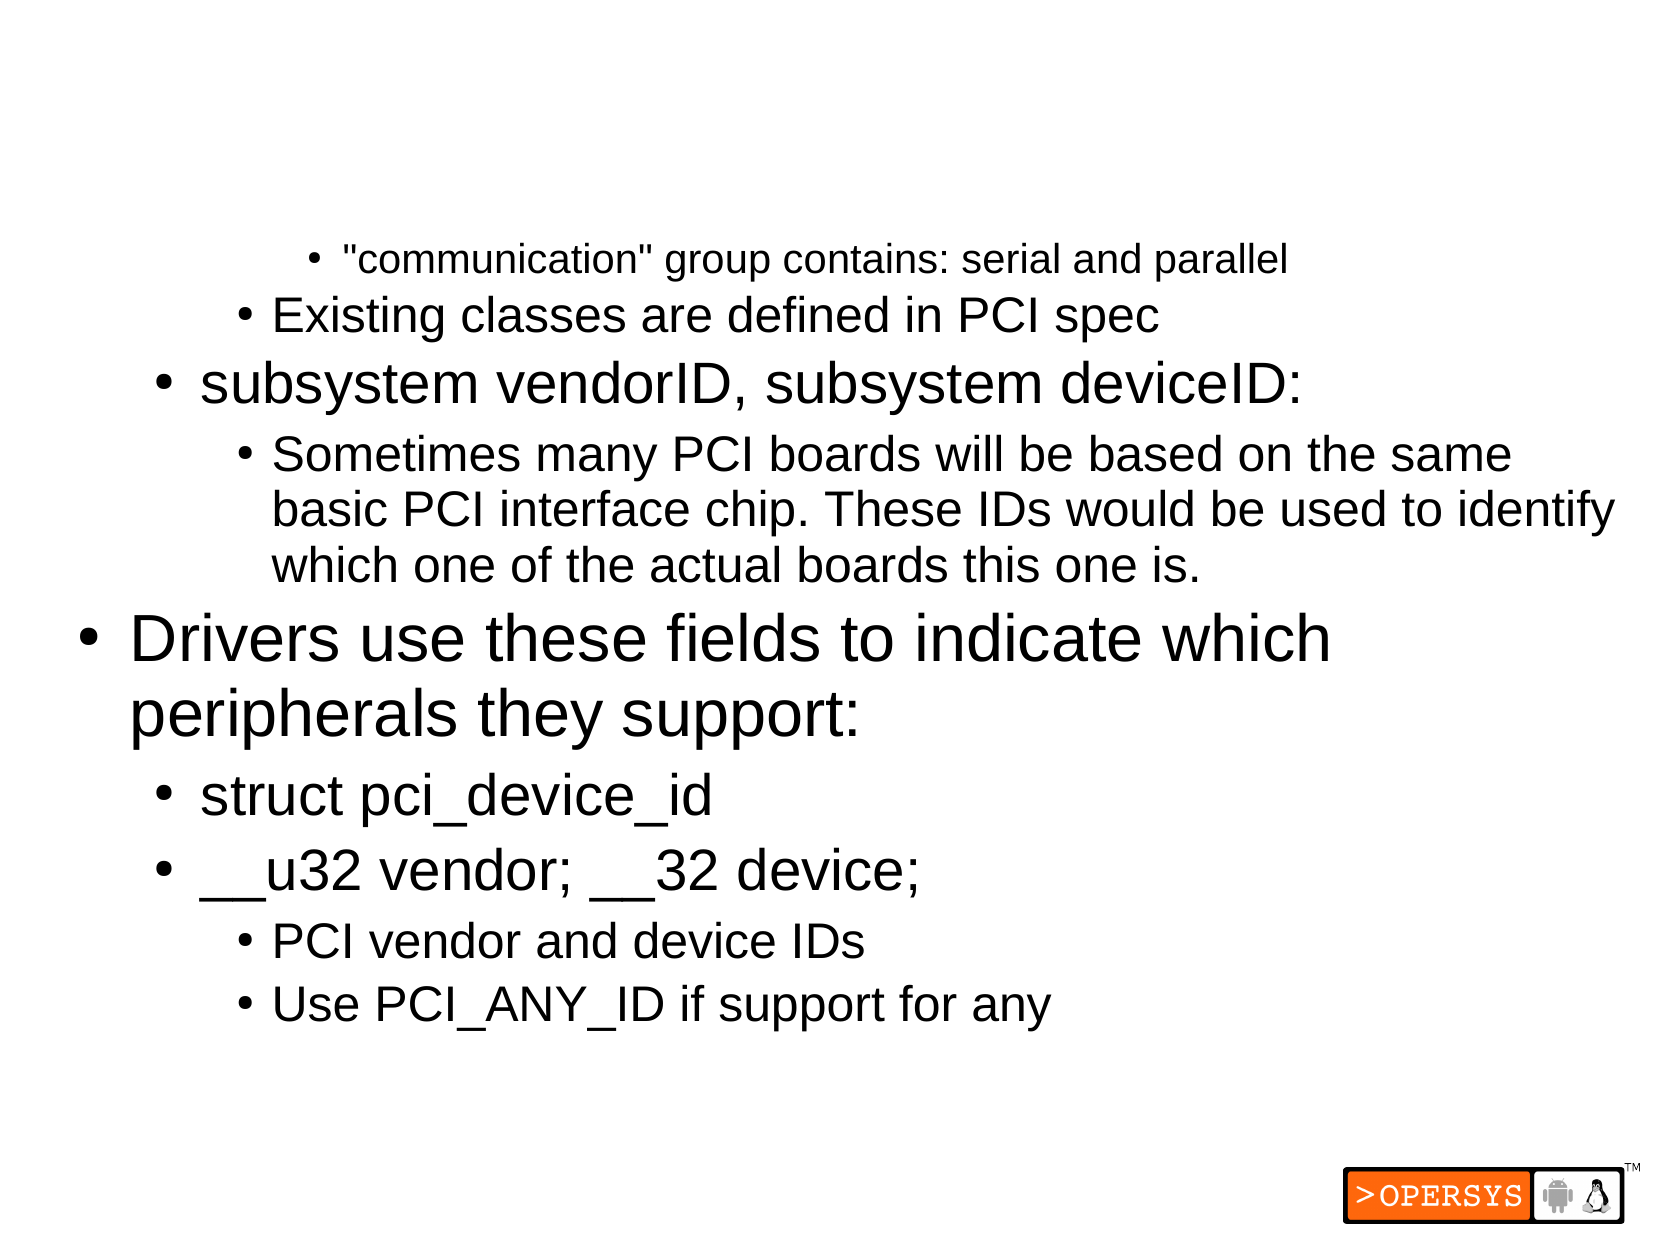

# "communication" group contains: serial and parallel
Existing classes are defined in PCI spec
subsystem vendorID, subsystem deviceID:
Sometimes many PCI boards will be based on the same basic PCI interface chip. These IDs would be used to identify which one of the actual boards this one is.
Drivers use these fields to indicate which peripherals they support:
struct pci_device_id
__u32 vendor; __32 device;
PCI vendor and device IDs
Use PCI_ANY_ID if support for any